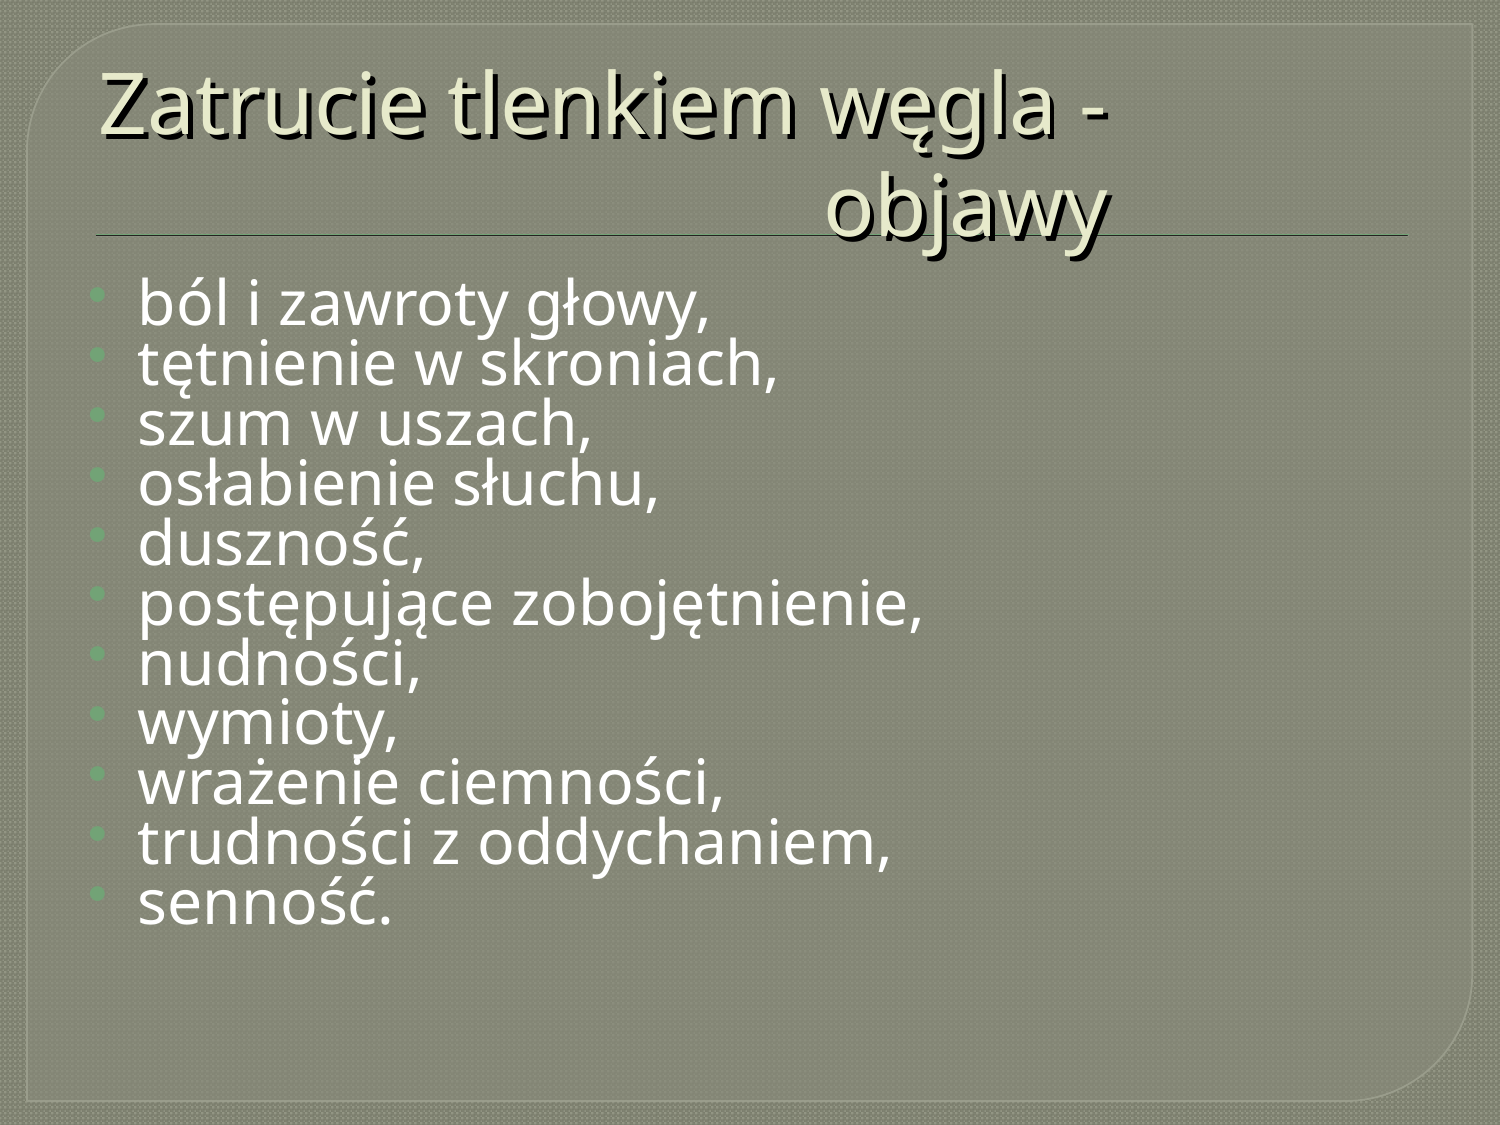

# Zatrucie tlenkiem węgla - objawy
ból i zawroty głowy,
tętnienie w skroniach,
szum w uszach,
osłabienie słuchu,
duszność,
postępujące zobojętnienie,
nudności,
wymioty,
wrażenie ciemności,
trudności z oddychaniem,
senność.